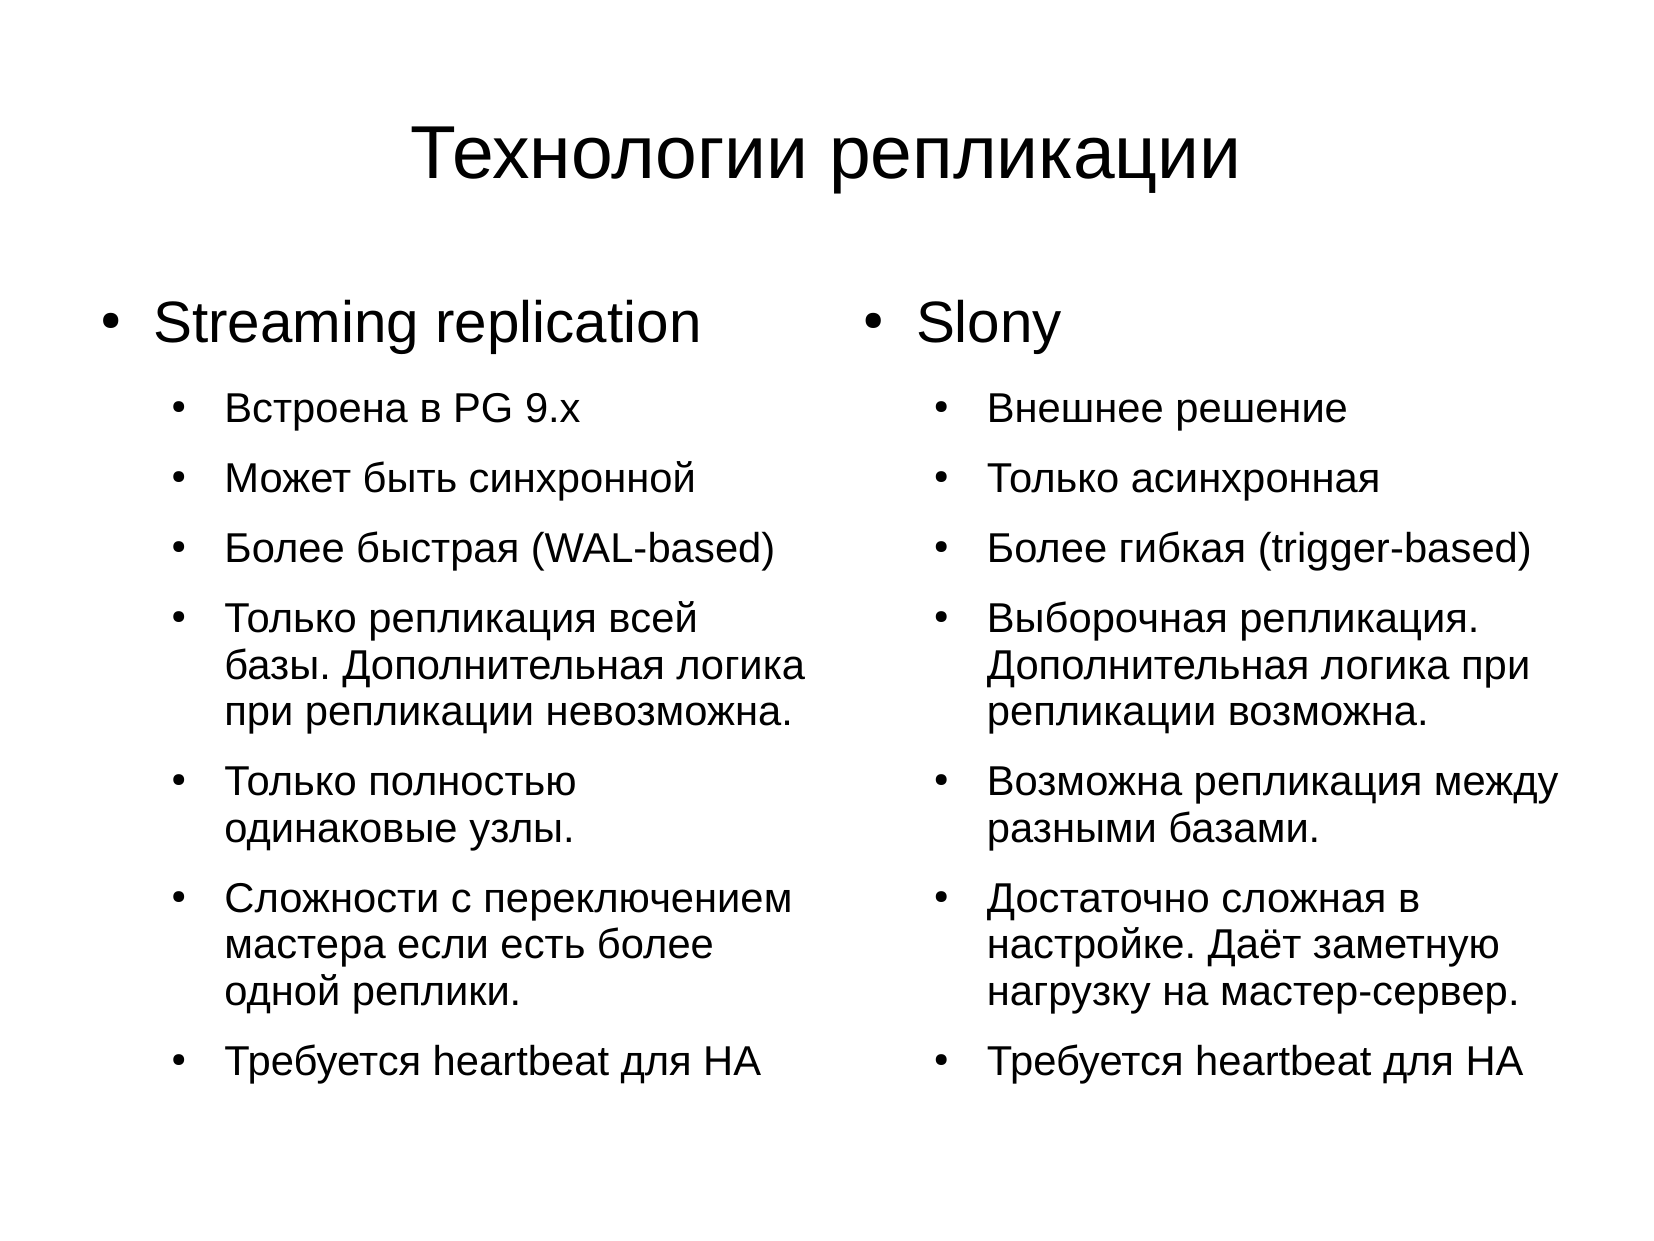

# Технологии репликации
Streaming replication
Встроена в PG 9.x
Может быть синхронной
Более быстрая (WAL-based)
Только репликация всей базы. Дополнительная логика при репликации невозможна.
Только полностью одинаковые узлы.
Сложности с переключением мастера если есть более одной реплики.
Требуется heartbeat для HA
Slony
Внешнее решение
Только асинхронная
Более гибкая (trigger-based)
Выборочная репликация. Дополнительная логика при репликации возможна.
Возможна репликация между разными базами.
Достаточно сложная в настройке. Даёт заметную нагрузку на мастер-сервер.
Требуется heartbeat для HA